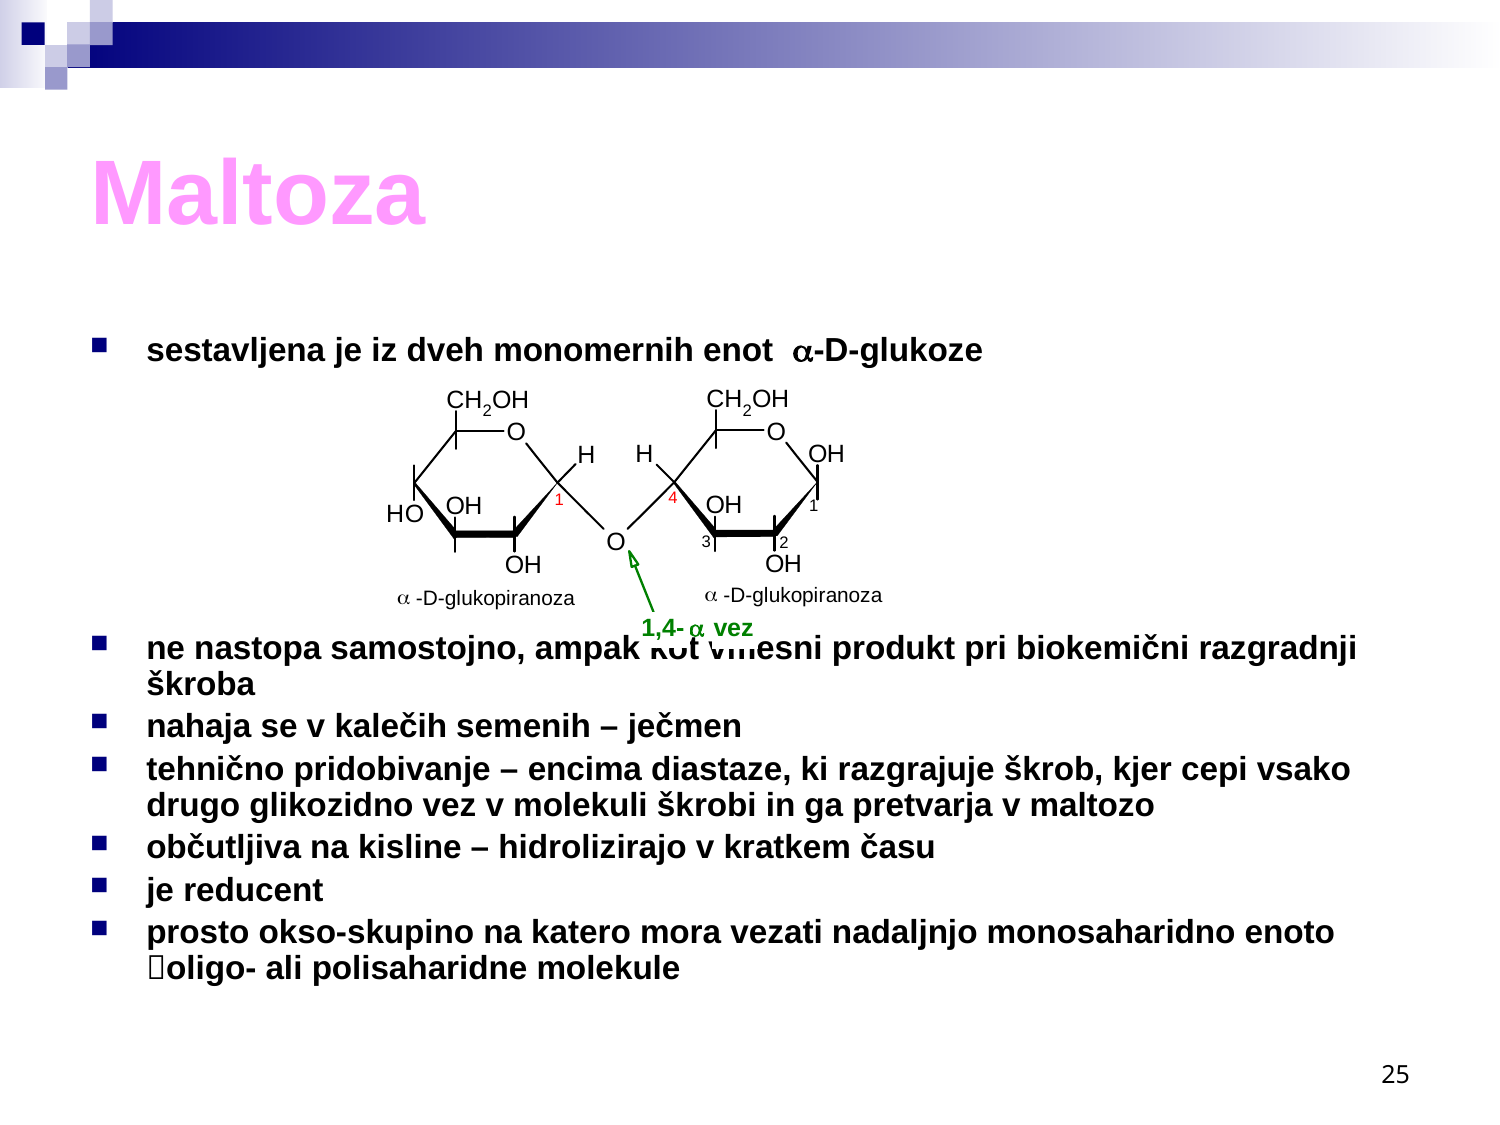

# Maltoza
sestavljena je iz dveh monomernih enot -D-glukoze
ne nastopa samostojno, ampak kot vmesni produkt pri biokemični razgradnji škroba
nahaja se v kalečih semenih – ječmen
tehnično pridobivanje – encima diastaze, ki razgrajuje škrob, kjer cepi vsako drugo glikozidno vez v molekuli škrobi in ga pretvarja v maltozo
občutljiva na kisline – hidrolizirajo v kratkem času
je reducent
prosto okso-skupino na katero mora vezati nadaljnjo monosaharidno enoto oligo- ali polisaharidne molekule